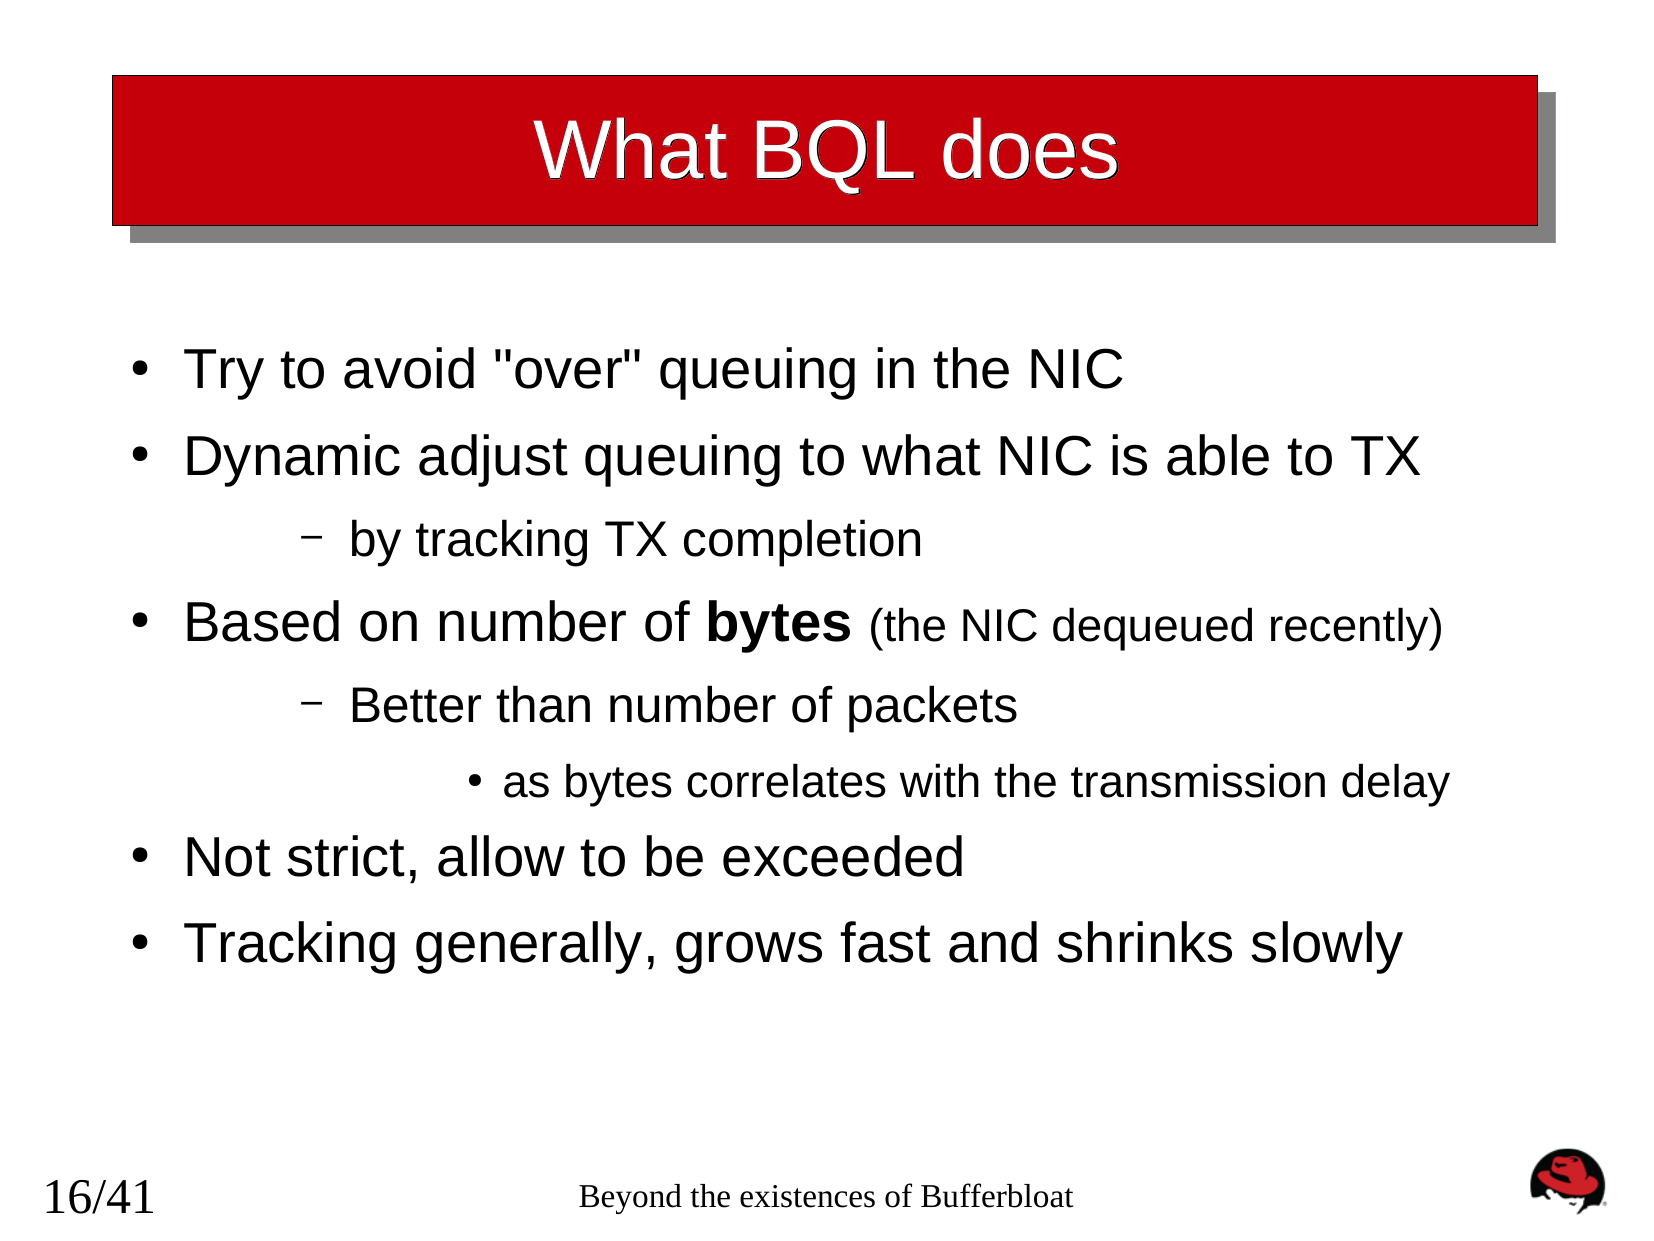

# What BQL does
Try to avoid "over" queuing in the NIC
Dynamic adjust queuing to what NIC is able to TX
by tracking TX completion
Based on number of bytes (the NIC dequeued recently)
Better than number of packets
as bytes correlates with the transmission delay
Not strict, allow to be exceeded
Tracking generally, grows fast and shrinks slowly